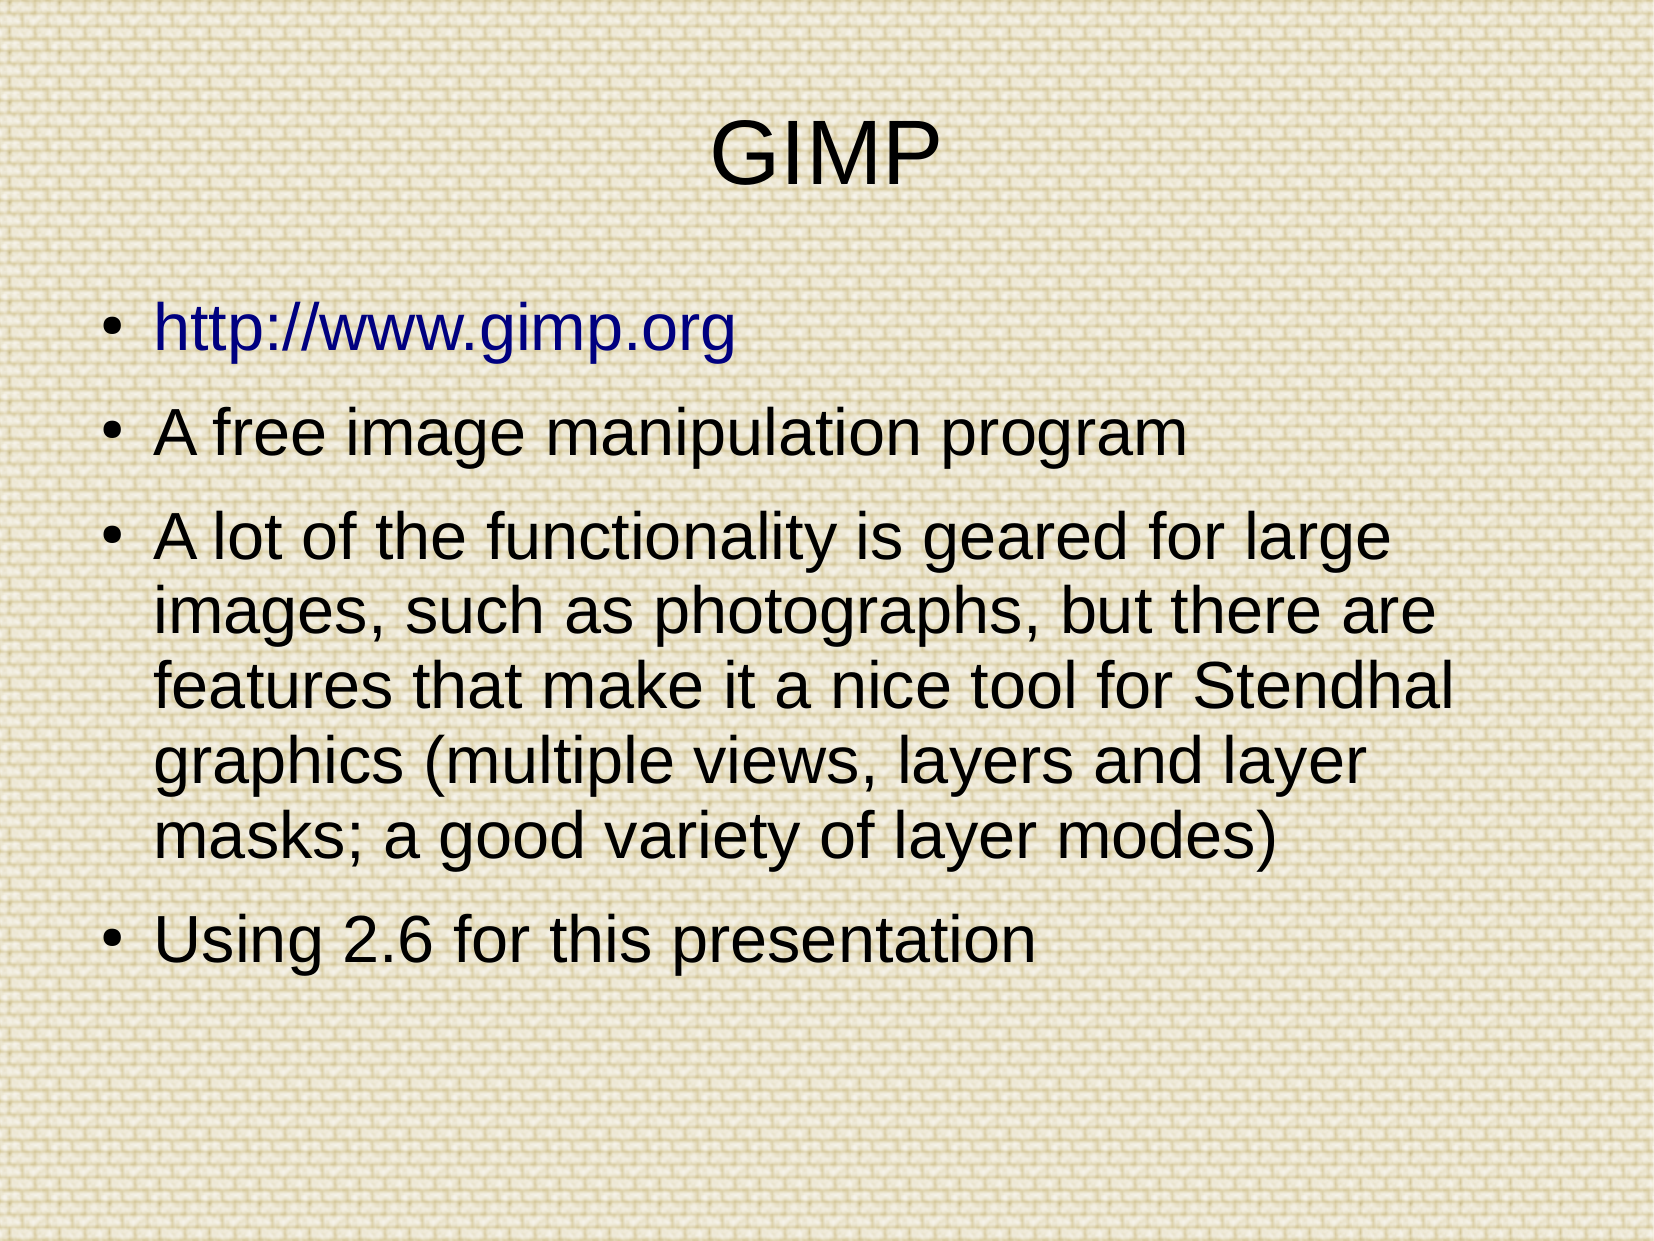

# GIMP
http://www.gimp.org
A free image manipulation program
A lot of the functionality is geared for large images, such as photographs, but there are features that make it a nice tool for Stendhal graphics (multiple views, layers and layer masks; a good variety of layer modes)
Using 2.6 for this presentation